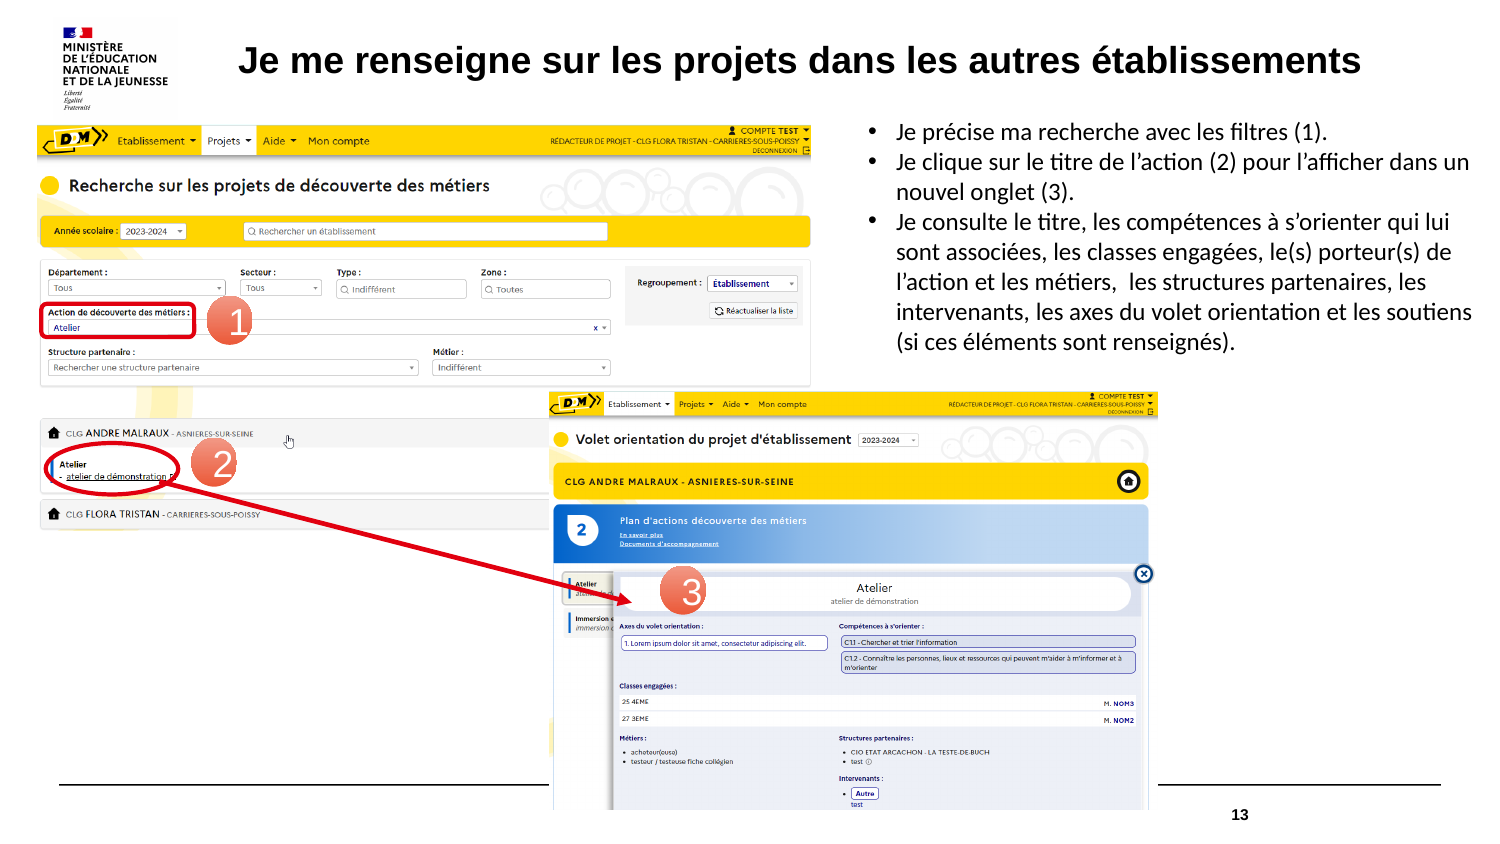

Je me renseigne sur les projets dans les autres établissements
Je précise ma recherche avec les filtres (1).
Je clique sur le titre de l’action (2) pour l’afficher dans un nouvel onglet (3).
Je consulte le titre, les compétences à s’orienter qui lui sont associées, les classes engagées, le(s) porteur(s) de l’action et les métiers, les structures partenaires, les intervenants, les axes du volet orientation et les soutiens (si ces éléments sont renseignés).
1
2
3